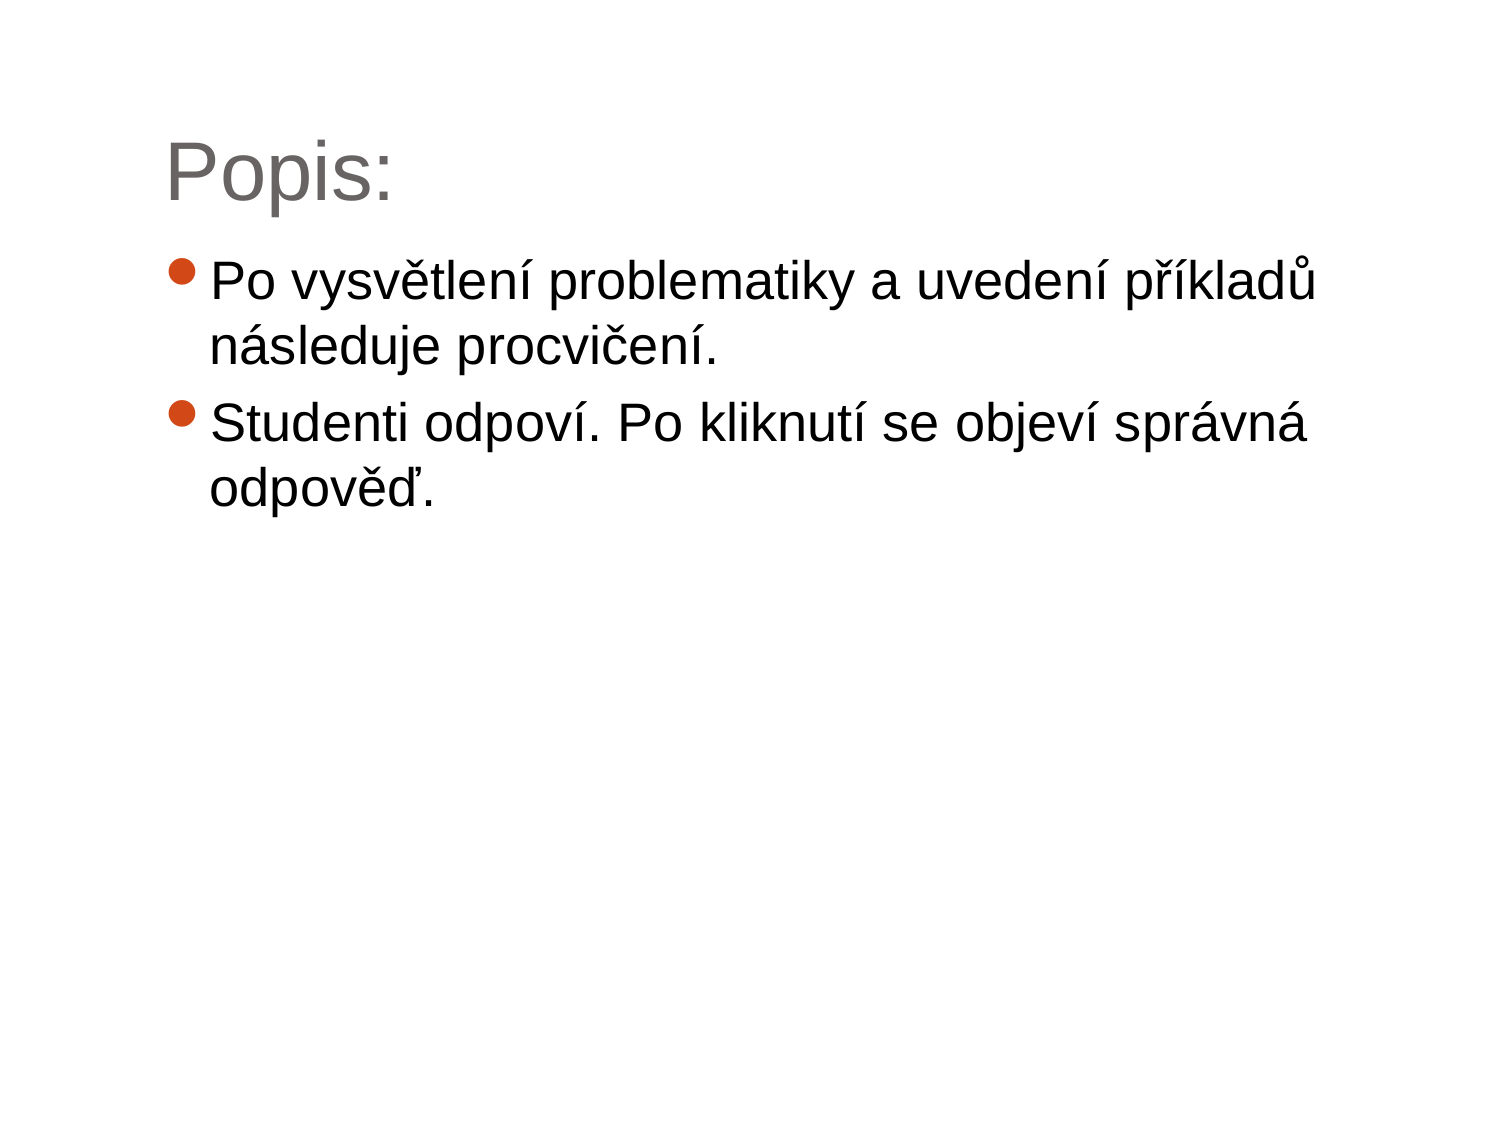

# Popis:
Po vysvětlení problematiky a uvedení příkladů následuje procvičení.
Studenti odpoví. Po kliknutí se objeví správná odpověď.